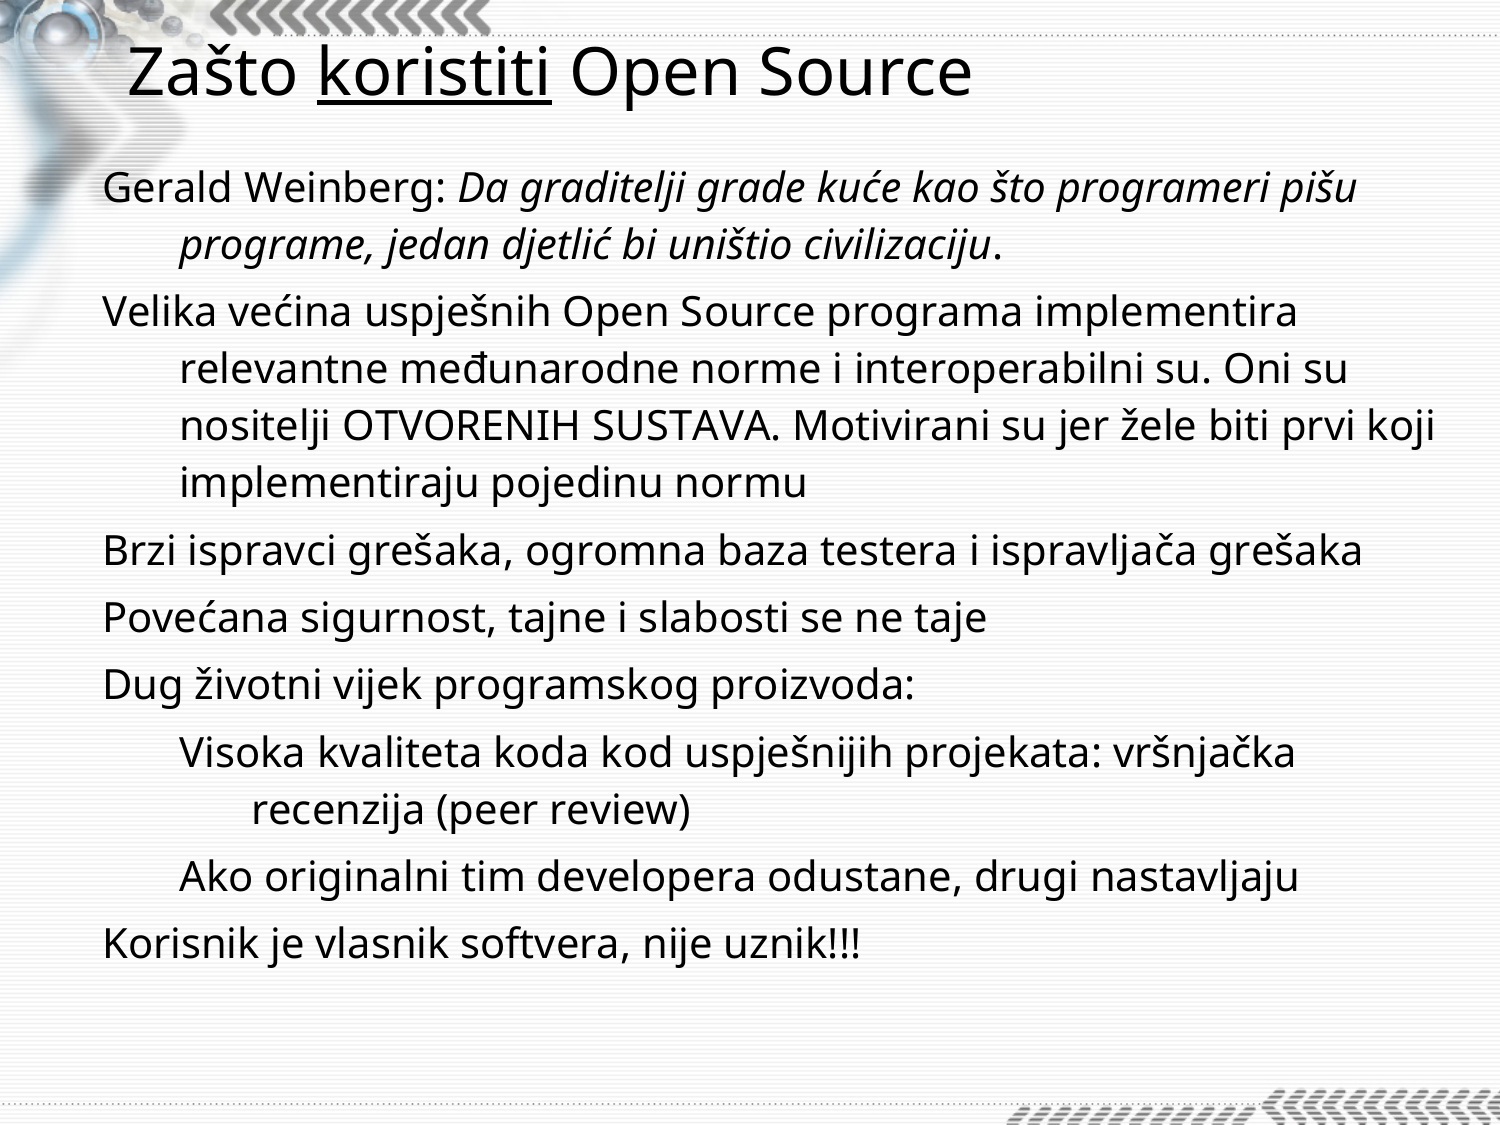

# Zašto koristiti Open Source
Gerald Weinberg: Da graditelji grade kuće kao što programeri pišu programe, jedan djetlić bi uništio civilizaciju.
Velika većina uspješnih Open Source programa implementira relevantne međunarodne norme i interoperabilni su. Oni su nositelji OTVORENIH SUSTAVA. Motivirani su jer žele biti prvi koji implementiraju pojedinu normu
Brzi ispravci grešaka, ogromna baza testera i ispravljača grešaka
Povećana sigurnost, tajne i slabosti se ne taje
Dug životni vijek programskog proizvoda:
Visoka kvaliteta koda kod uspješnijih projekata: vršnjačka recenzija (peer review)
Ako originalni tim developera odustane, drugi nastavljaju
Korisnik je vlasnik softvera, nije uznik!!!